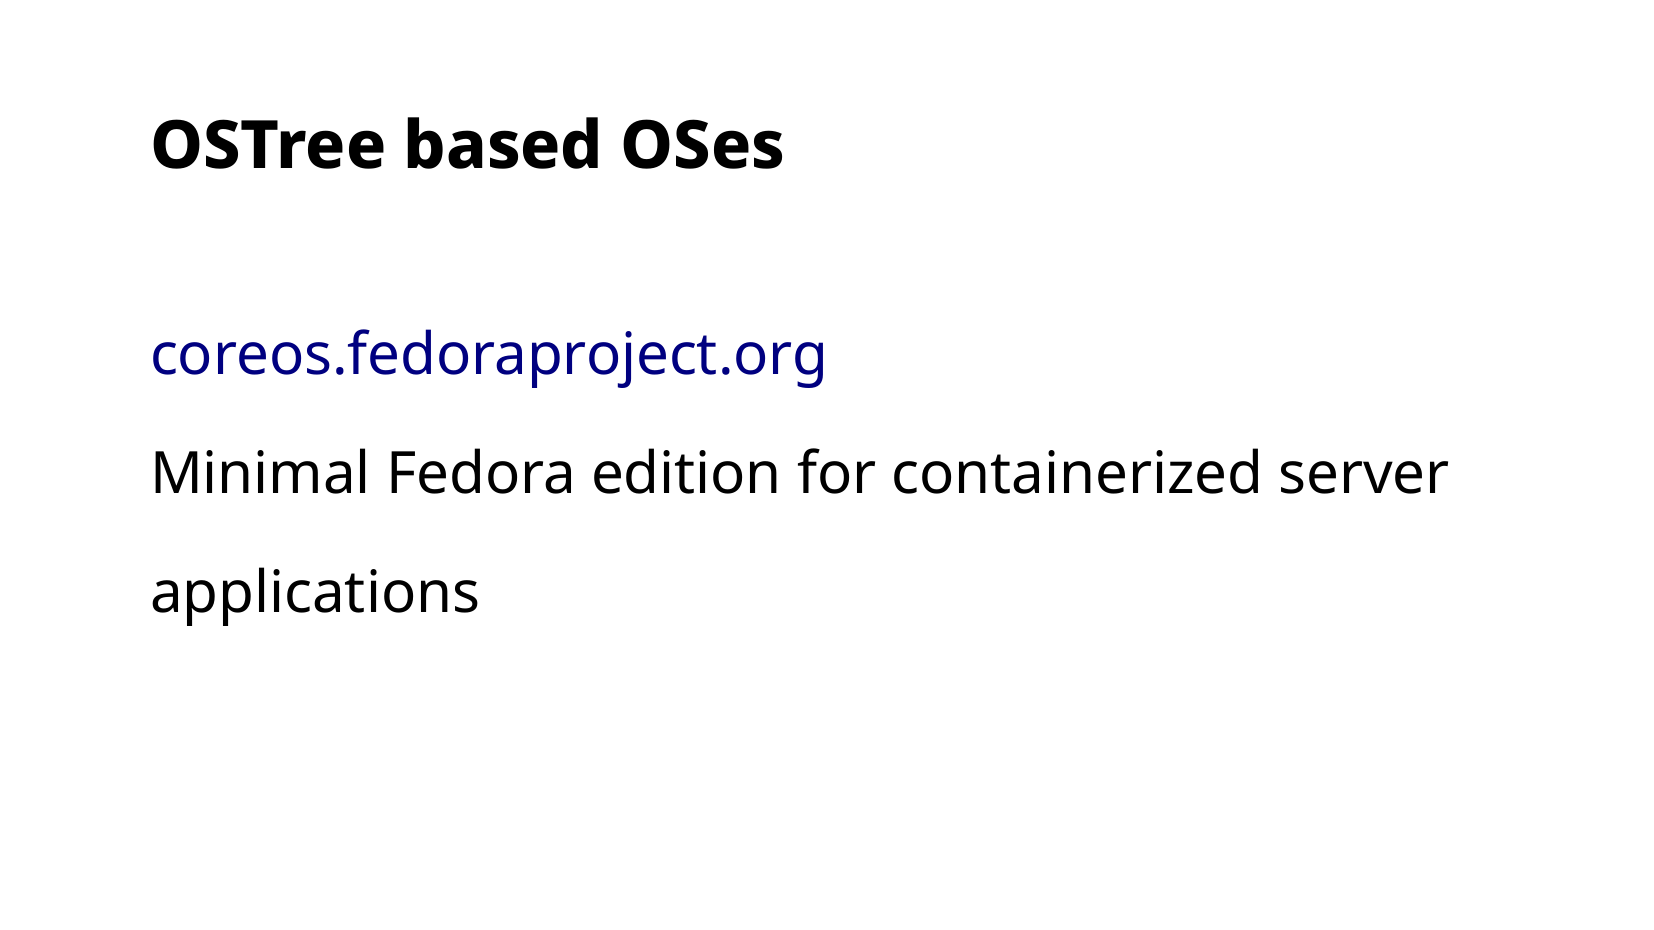

# OSTree based OSes
coreos.fedoraproject.org
Minimal Fedora edition for containerized server applications